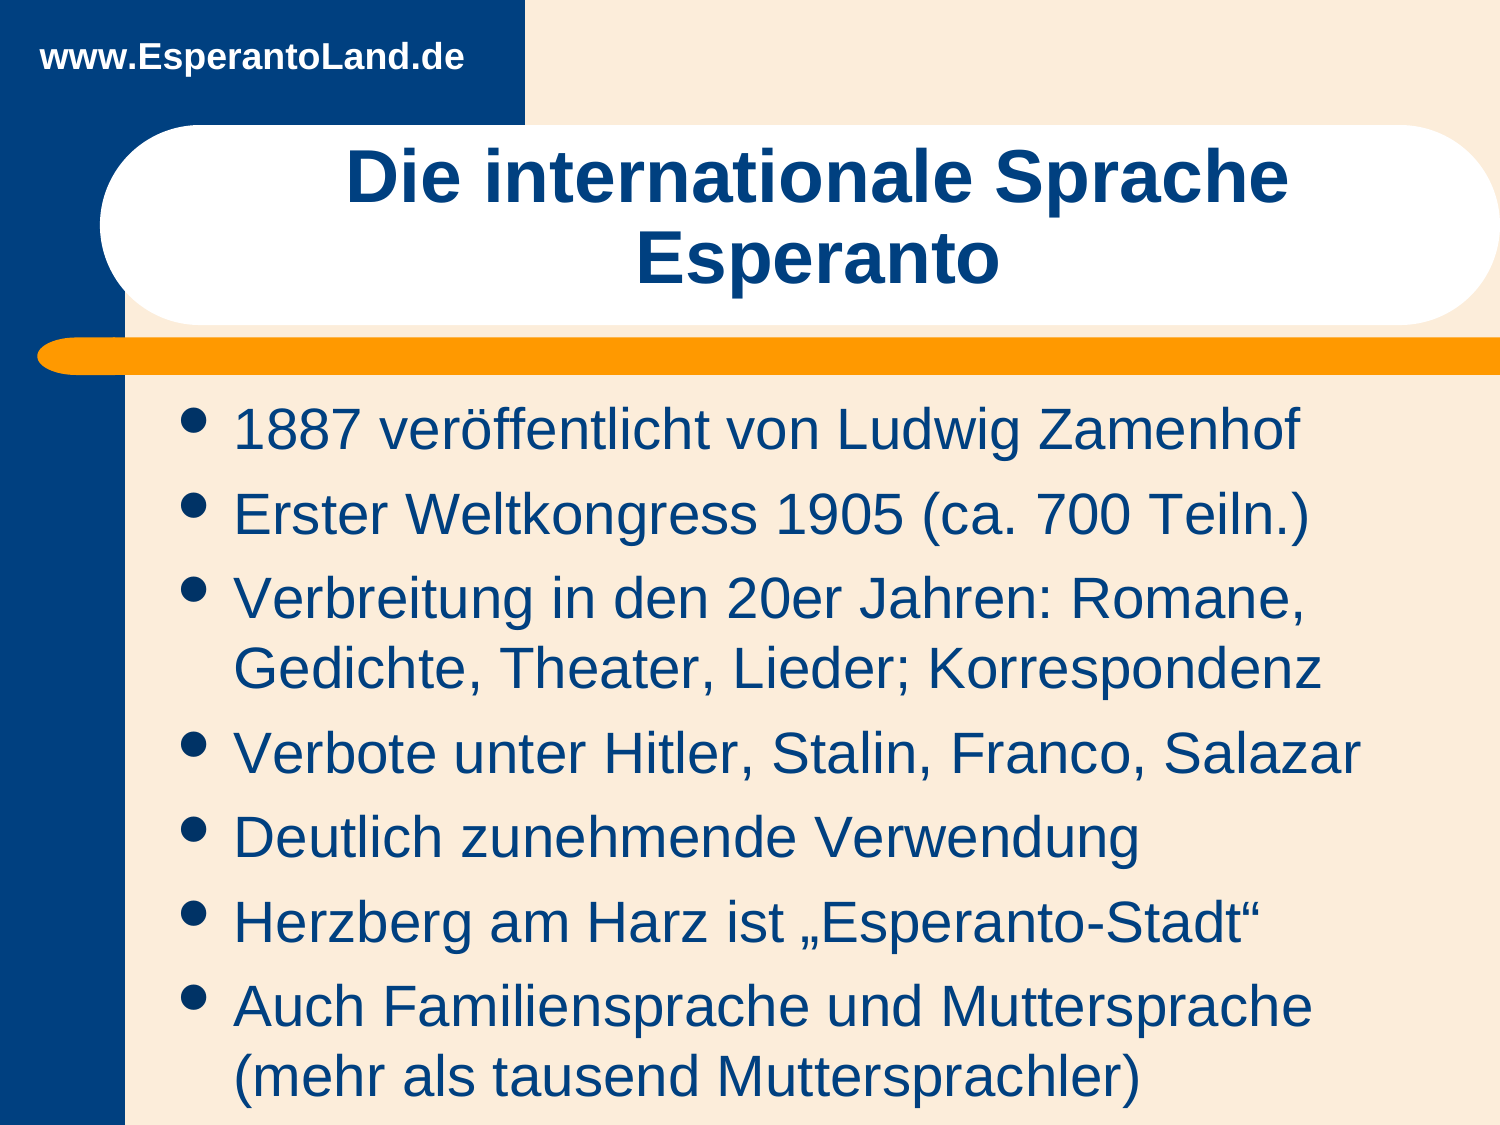

# Die internationale Sprache Esperanto
1887 veröffentlicht von Ludwig Zamenhof
Erster Weltkongress 1905 (ca. 700 Teiln.)
Verbreitung in den 20er Jahren: Romane, Gedichte, Theater, Lieder; Korrespondenz
Verbote unter Hitler, Stalin, Franco, Salazar
Deutlich zunehmende Verwendung
Herzberg am Harz ist „Esperanto-Stadt“
Auch Familiensprache und Muttersprache
(mehr als tausend Muttersprachler)